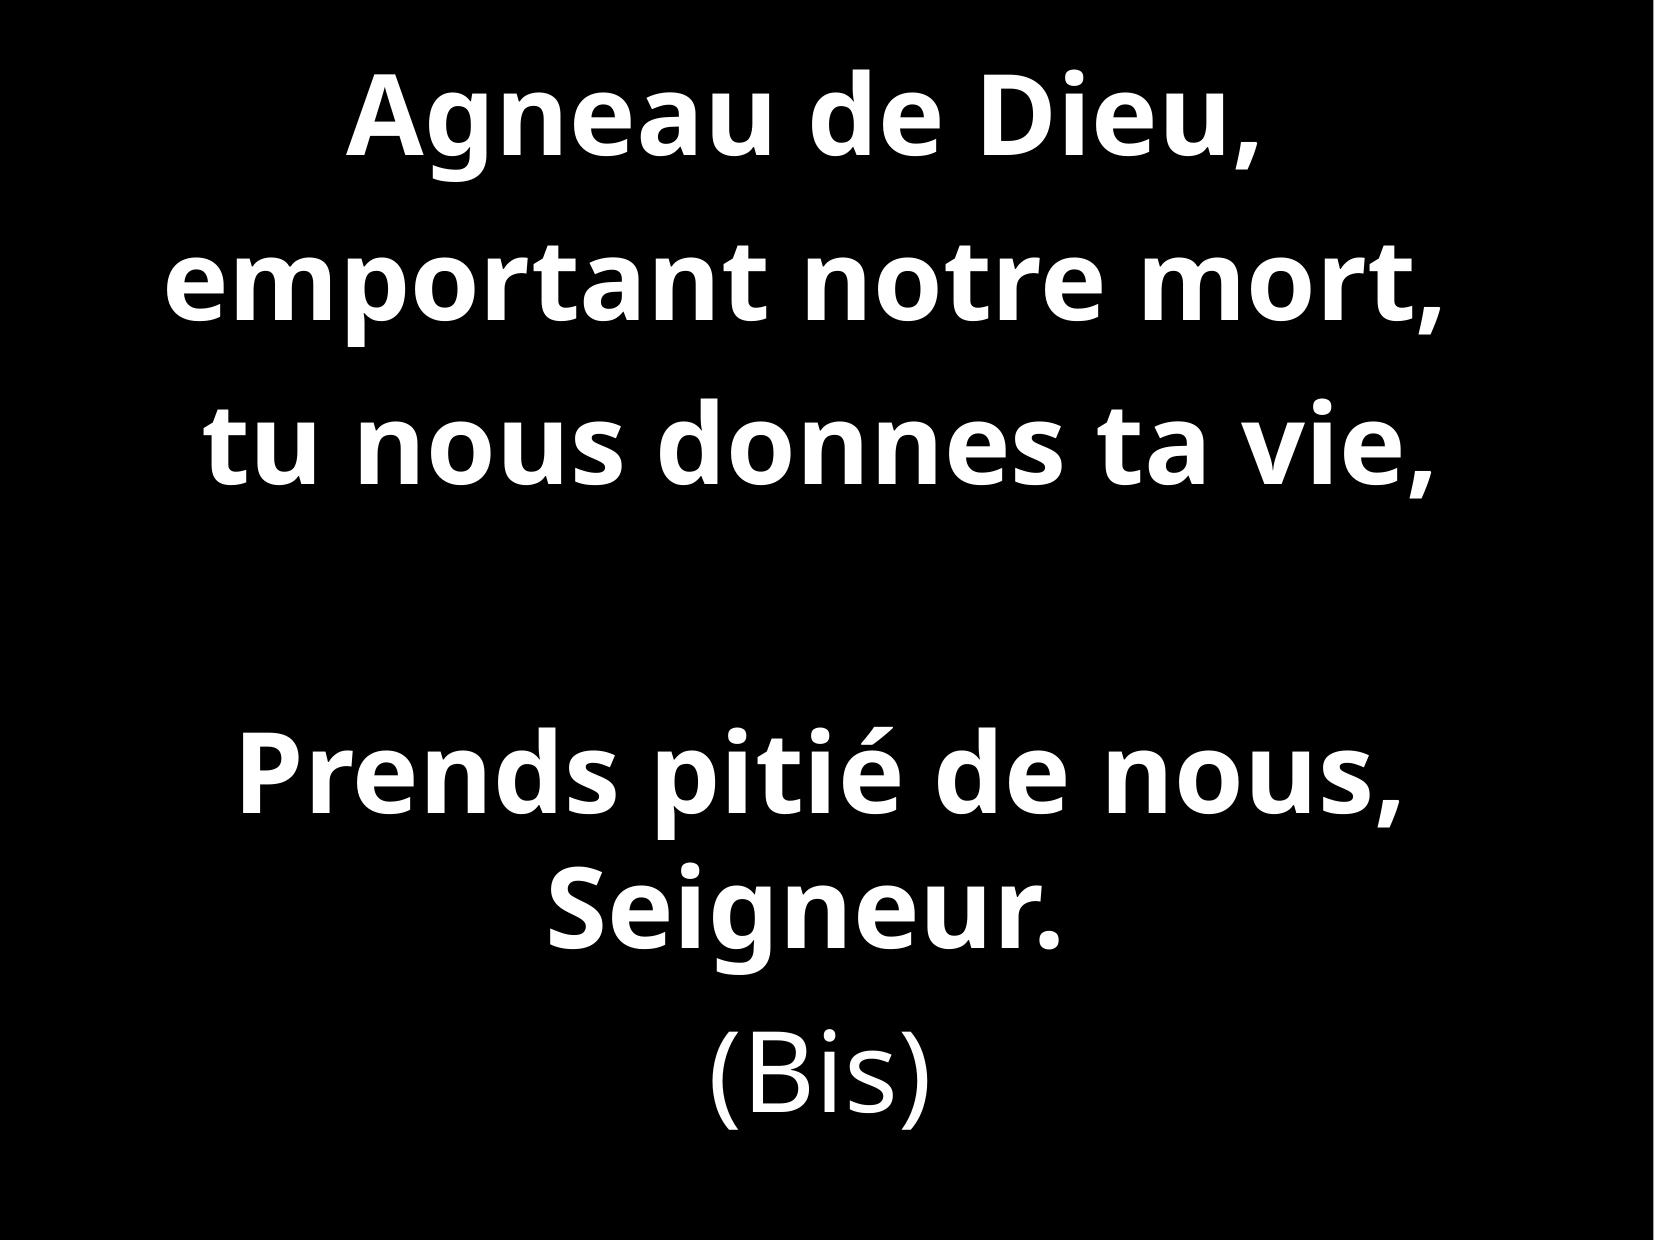

# Agneau de Dieu,
emportant notre mort,
tu nous donnes ta vie,
Prends pitié de nous, Seigneur.
(Bis)